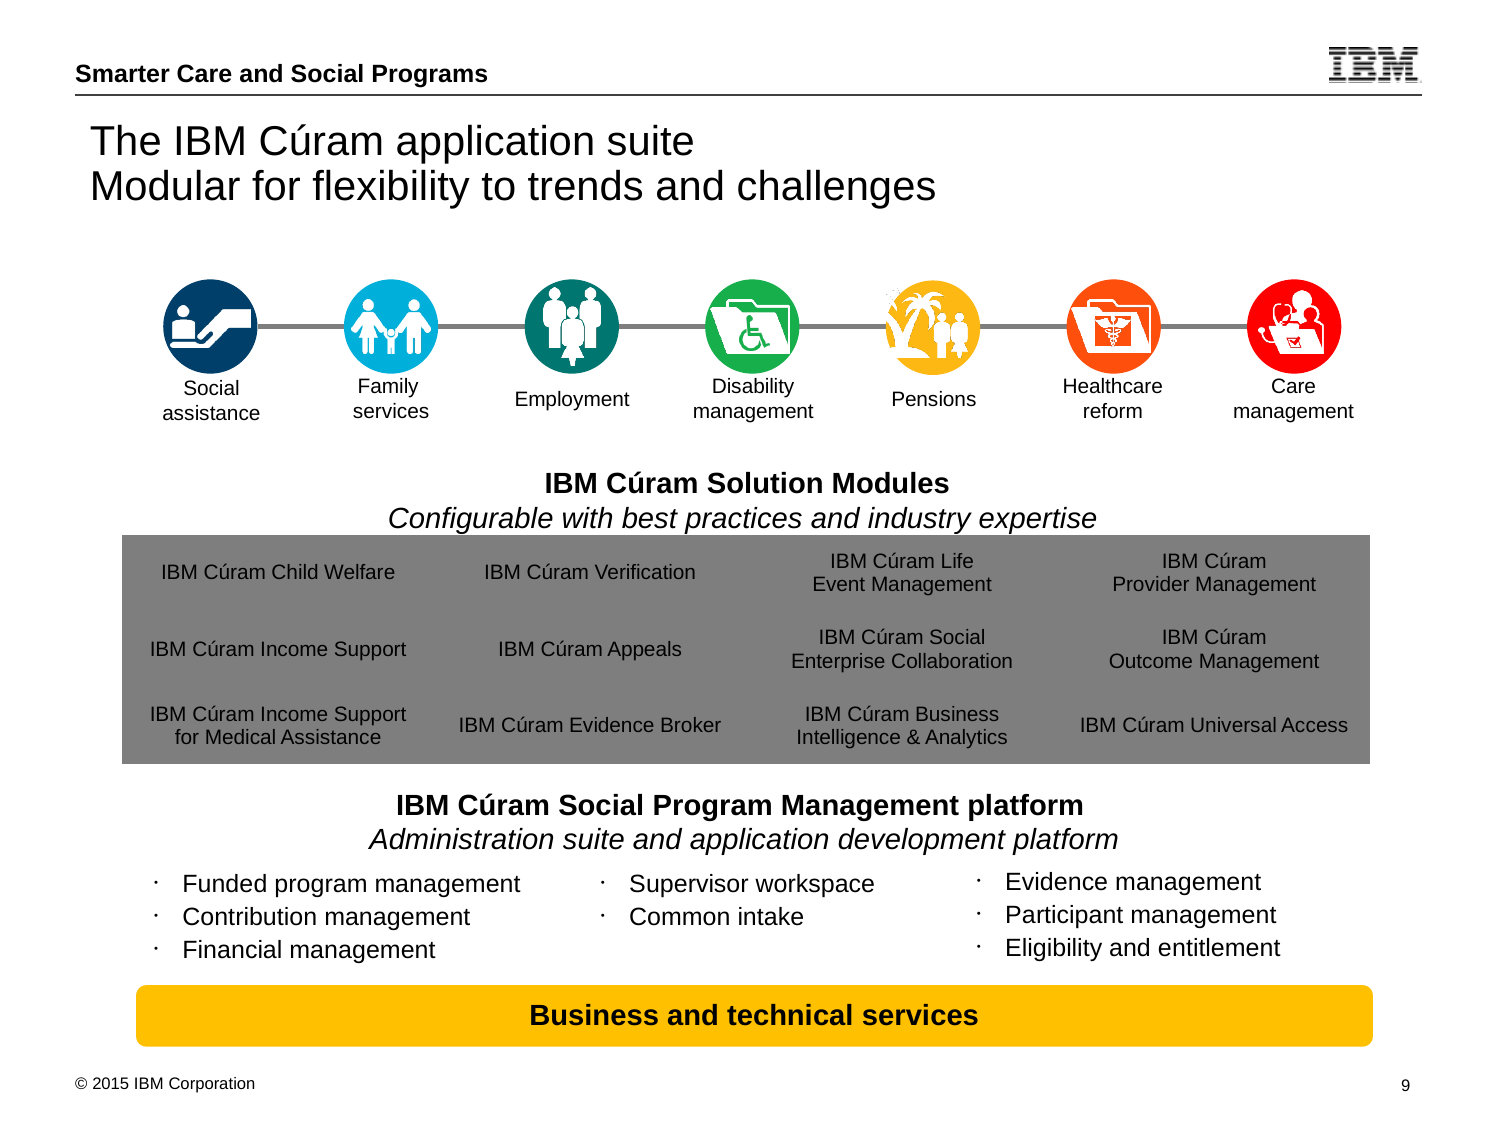

# The IBM Cúram application suite Modular for flexibility to trends and challenges
Family
services
Disability management
Healthcare reform
Care management
Social
assistance
Employment
Pensions
IBM Cúram Solution Modules
Configurable with best practices and industry expertise
| IBM Cúram Child Welfare | IBM Cúram Verification | IBM Cúram Life Event Management | IBM Cúram Provider Management |
| --- | --- | --- | --- |
| IBM Cúram Income Support | IBM Cúram Appeals | IBM Cúram Social Enterprise Collaboration | IBM Cúram Outcome Management |
| IBM Cúram Income Support for Medical Assistance | IBM Cúram Evidence Broker | IBM Cúram Business Intelligence & Analytics | IBM Cúram Universal Access |
IBM Cúram Application Modules
IBM Cúram Social Program Management platform
Administration suite and application development platform
Evidence management
Participant management
Eligibility and entitlement
Funded program management
Contribution management
Financial management
Supervisor workspace
Common intake
Business and technical services